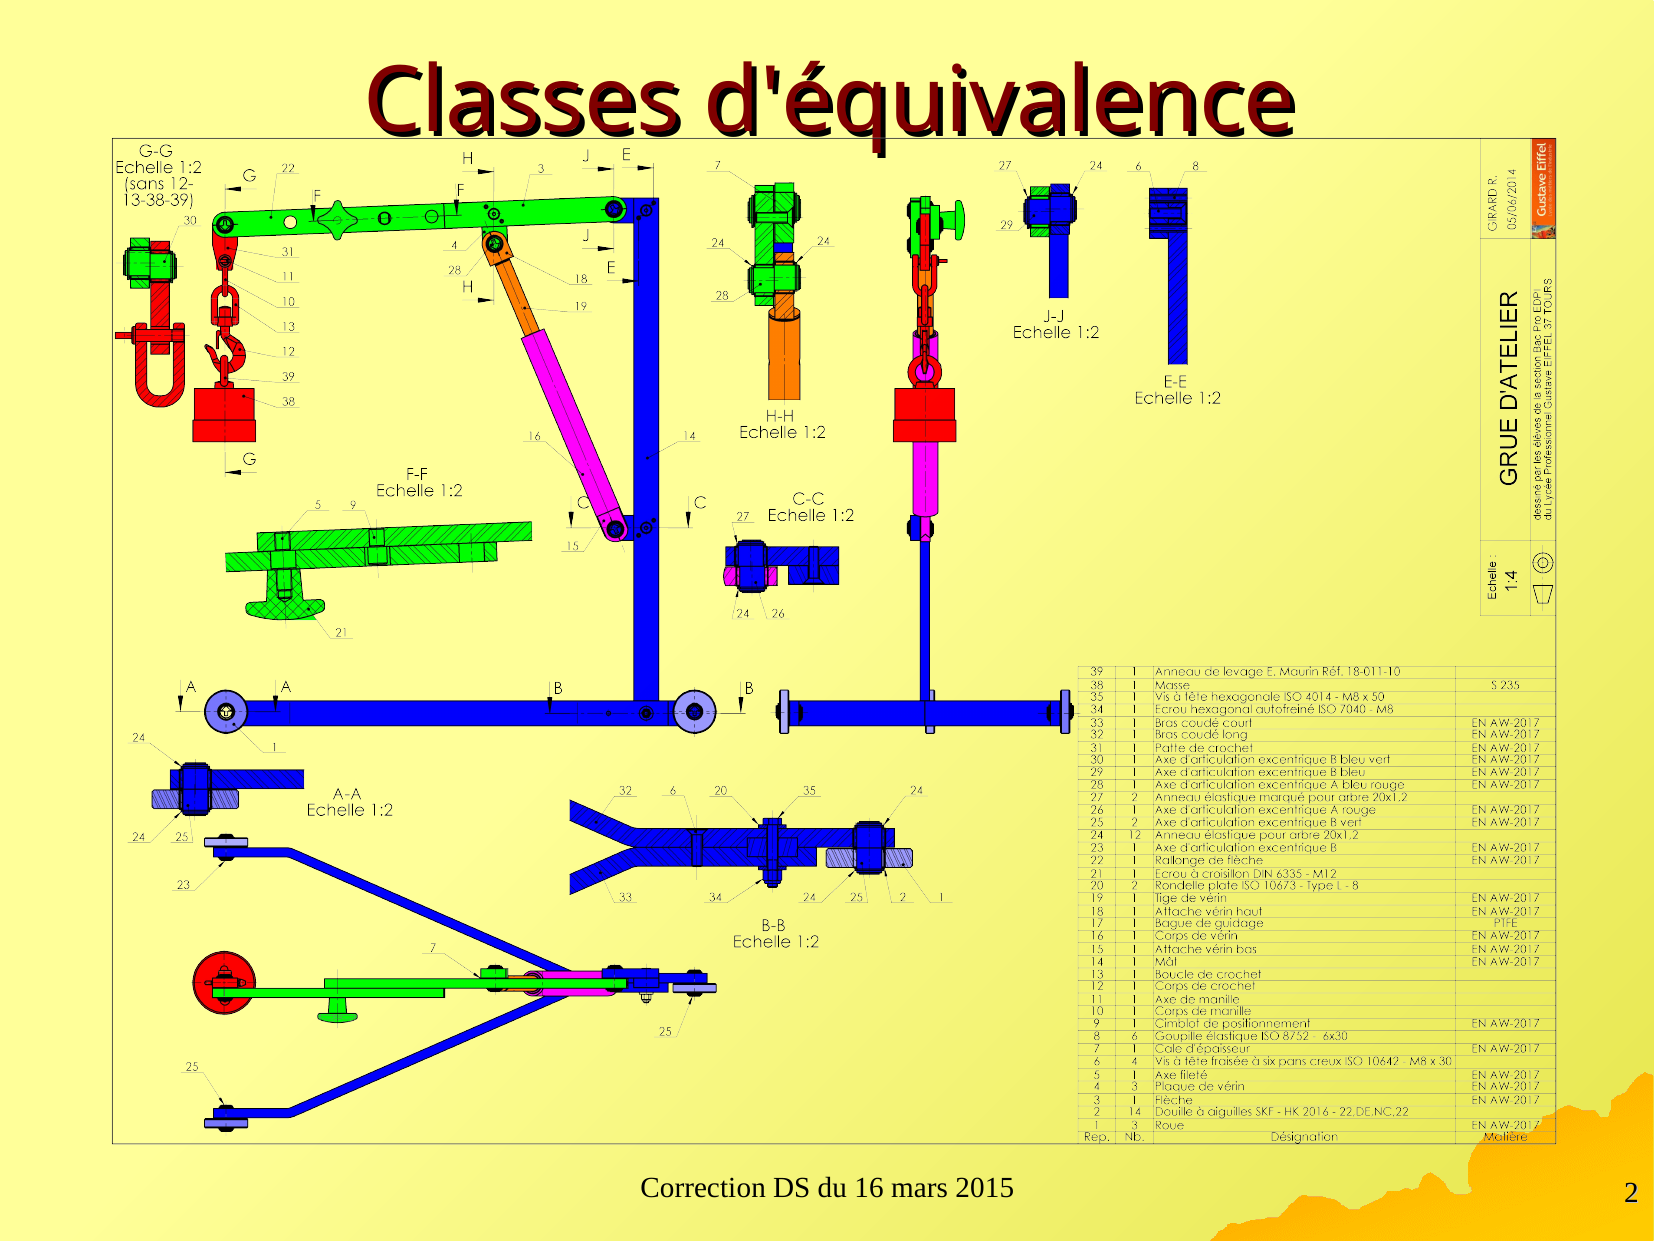

# Classes d'équivalence
Correction DS du 16 mars 2015